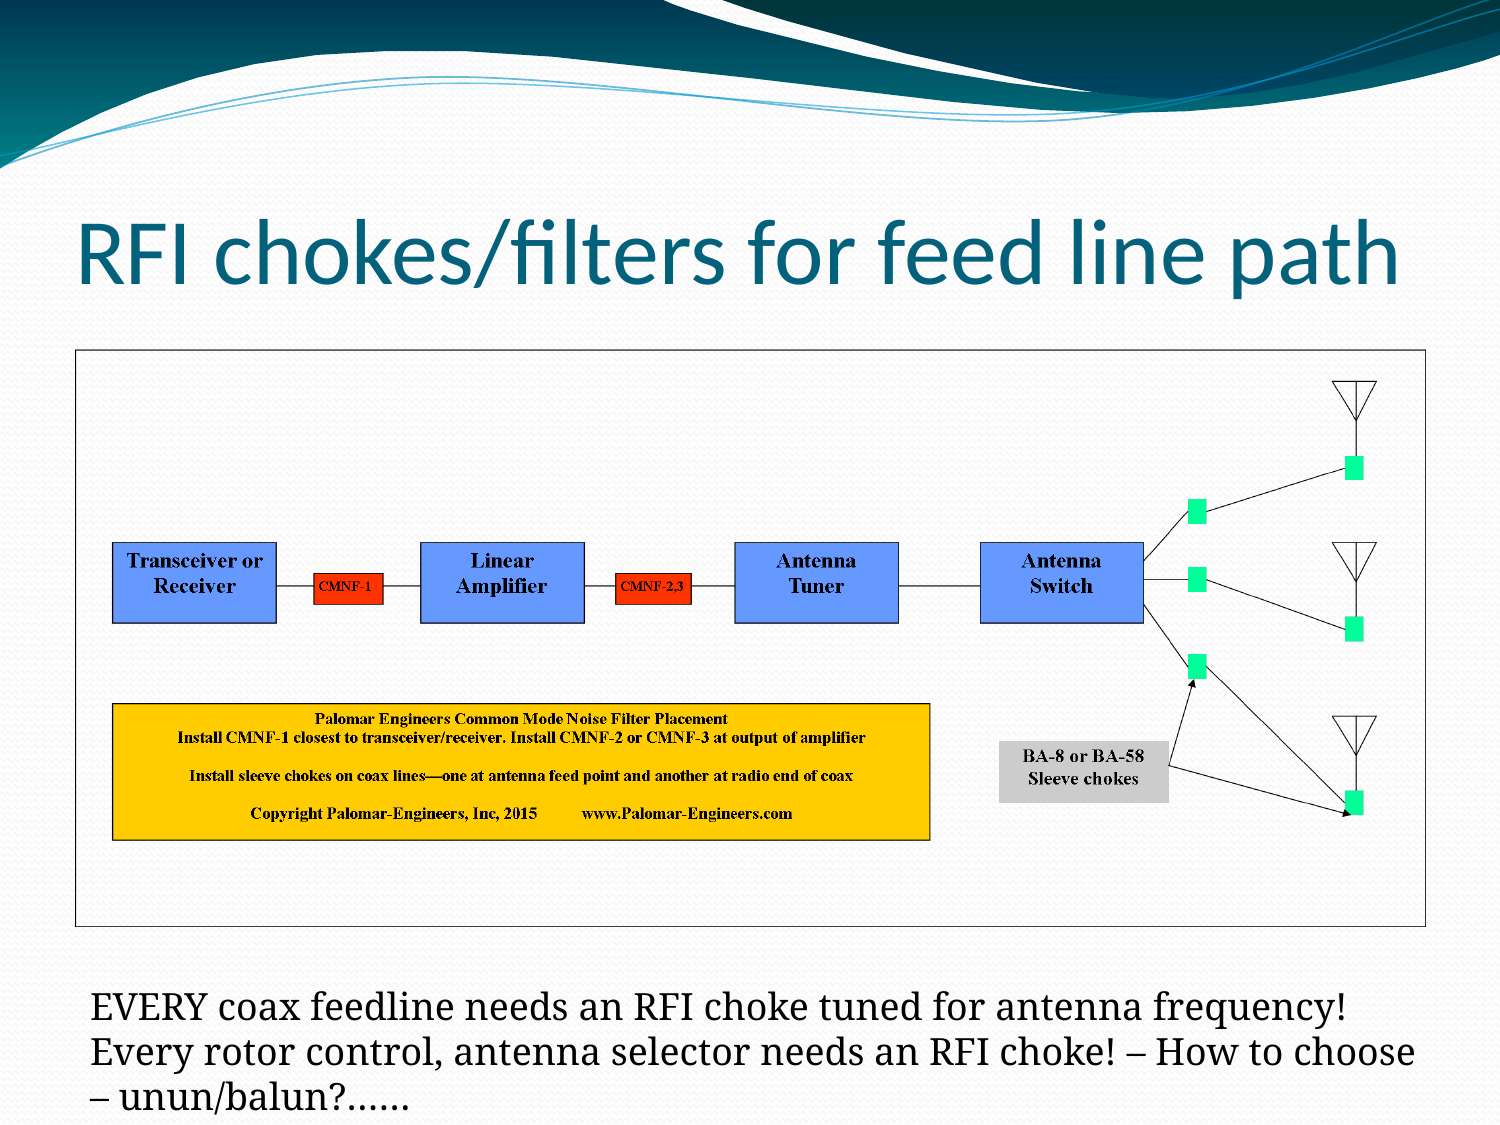

# RFI chokes/filters for feed line path
EVERY coax feedline needs an RFI choke tuned for antenna frequency! Every rotor control, antenna selector needs an RFI choke! – How to choose – unun/balun?……